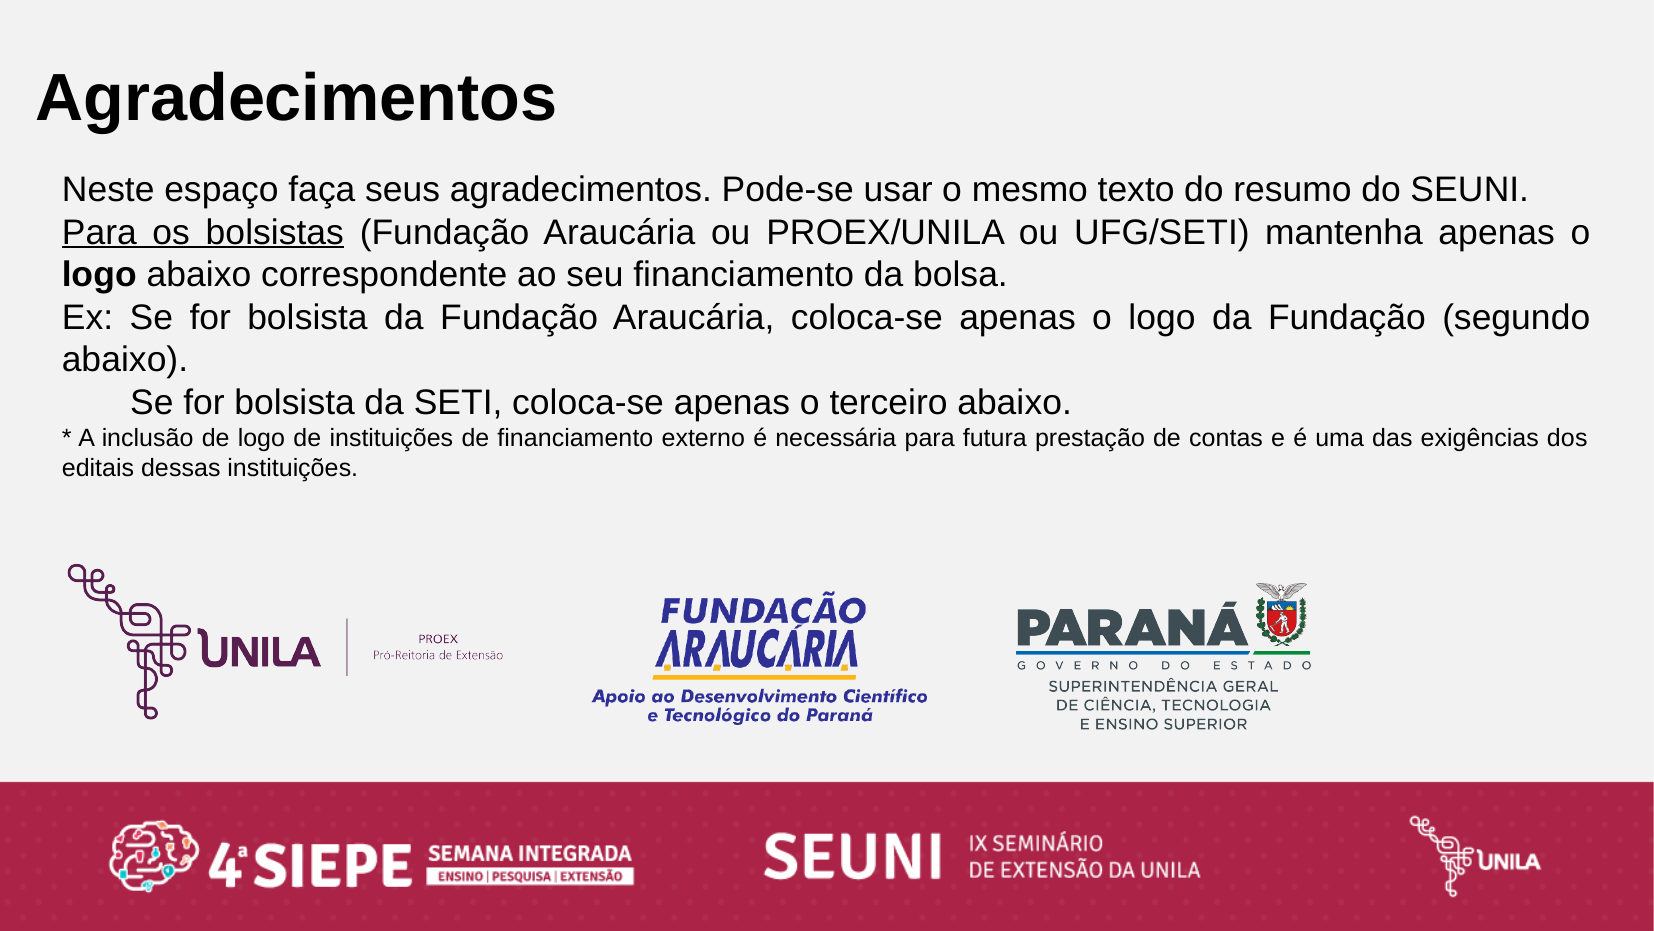

Agradecimentos
Neste espaço faça seus agradecimentos. Pode-se usar o mesmo texto do resumo do SEUNI.
Para os bolsistas (Fundação Araucária ou PROEX/UNILA ou UFG/SETI) mantenha apenas o logo abaixo correspondente ao seu financiamento da bolsa.
Ex: Se for bolsista da Fundação Araucária, coloca-se apenas o logo da Fundação (segundo abaixo).
 Se for bolsista da SETI, coloca-se apenas o terceiro abaixo.
* A inclusão de logo de instituições de financiamento externo é necessária para futura prestação de contas e é uma das exigências dos editais dessas instituições.